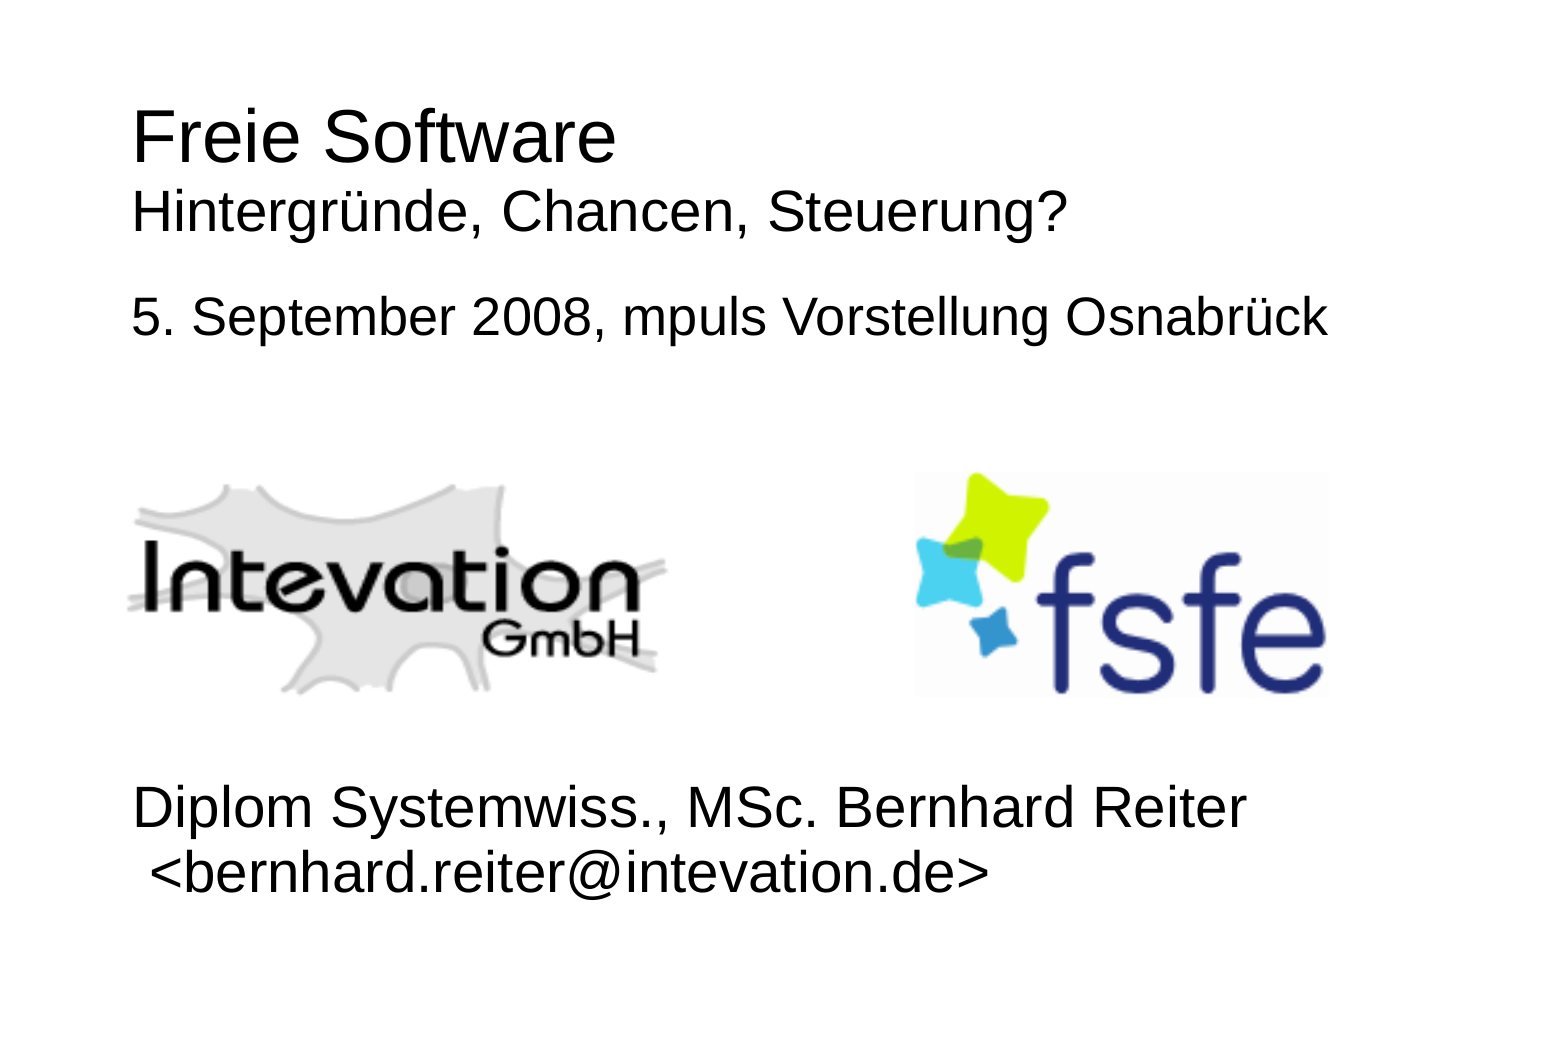

Freie Software
Hintergründe, Chancen, Steuerung?
5. September 2008, mpuls Vorstellung Osnabrück
Diplom Systemwiss., MSc. Bernhard Reiter
 <bernhard.reiter@intevation.de>